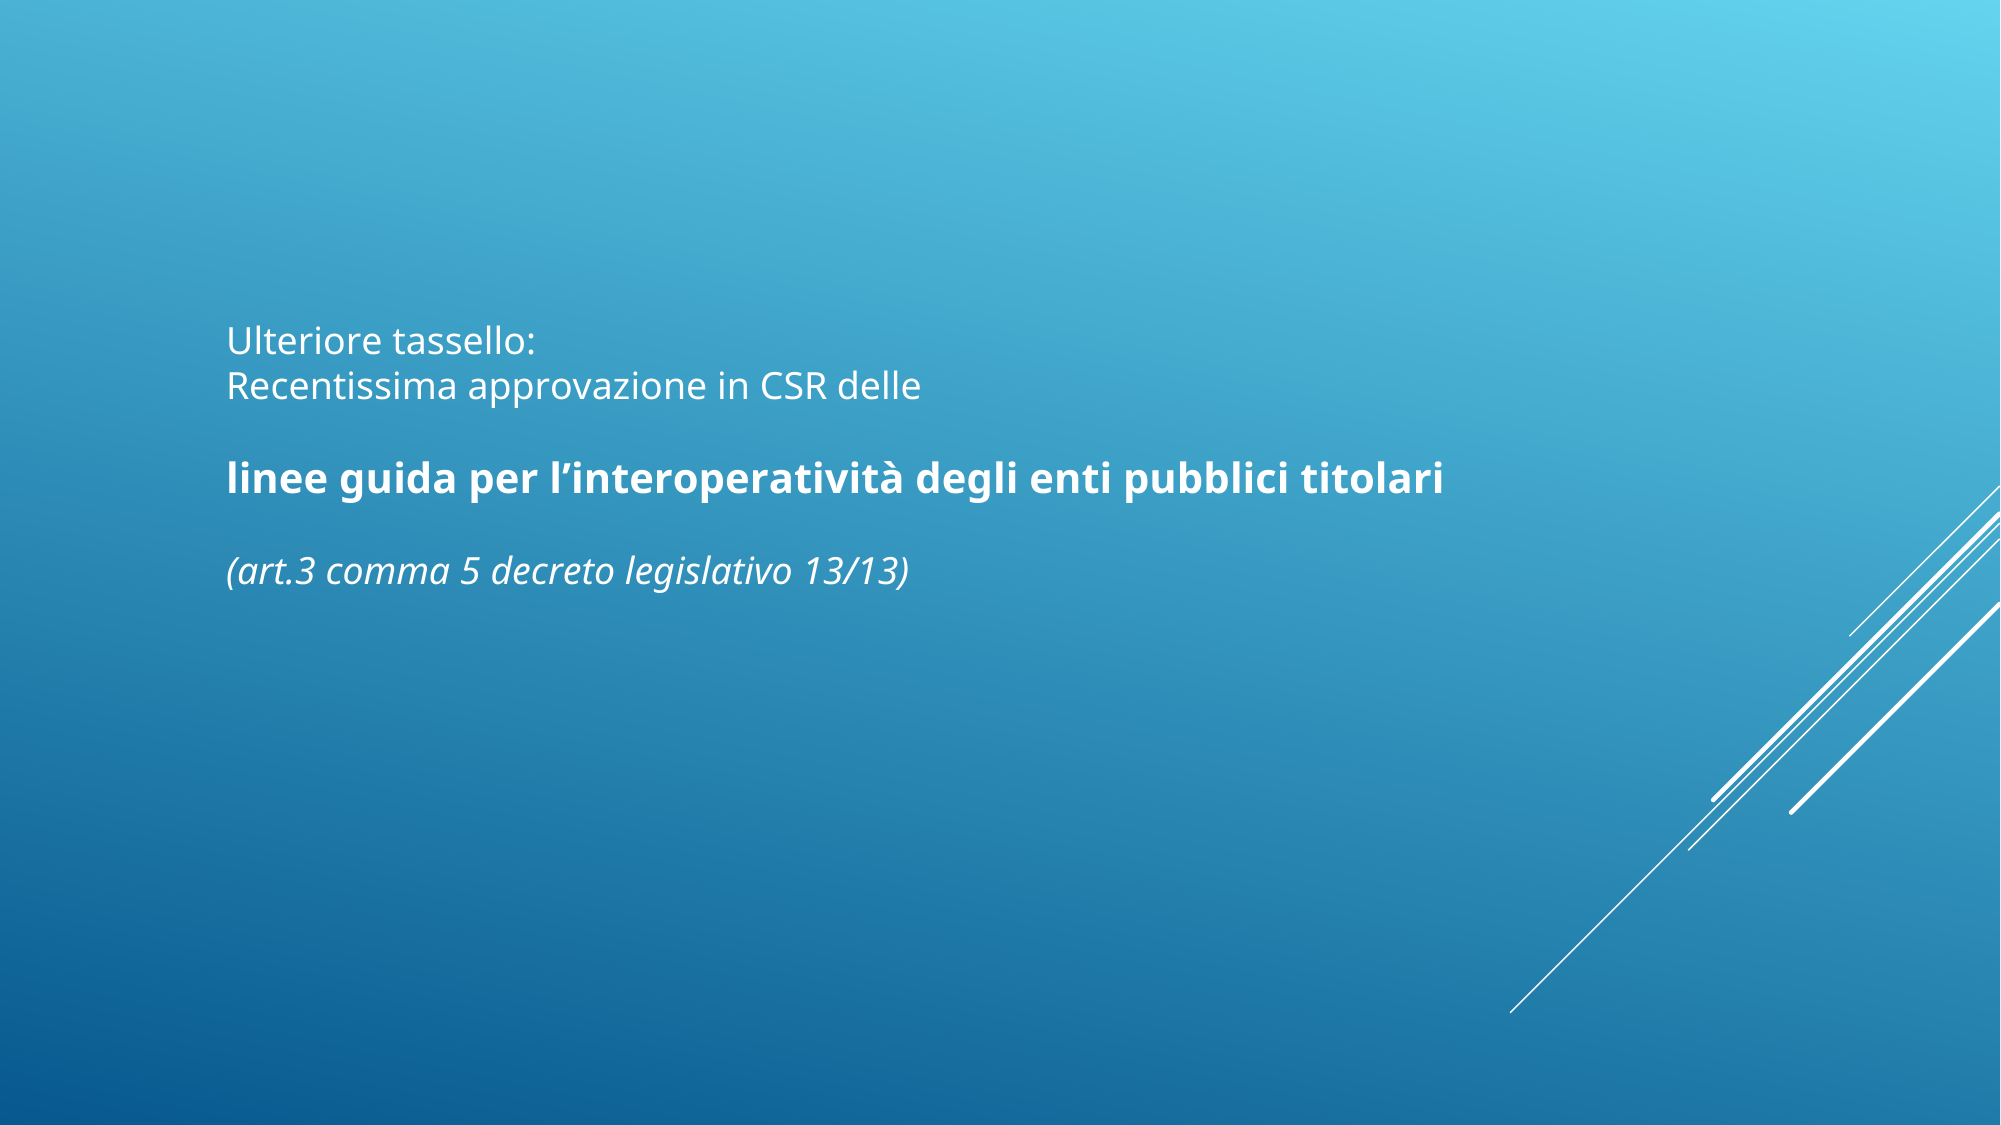

Ulteriore tassello:
Recentissima approvazione in CSR delle
linee guida per l’interoperatività degli enti pubblici titolari
(art.3 comma 5 decreto legislativo 13/13)